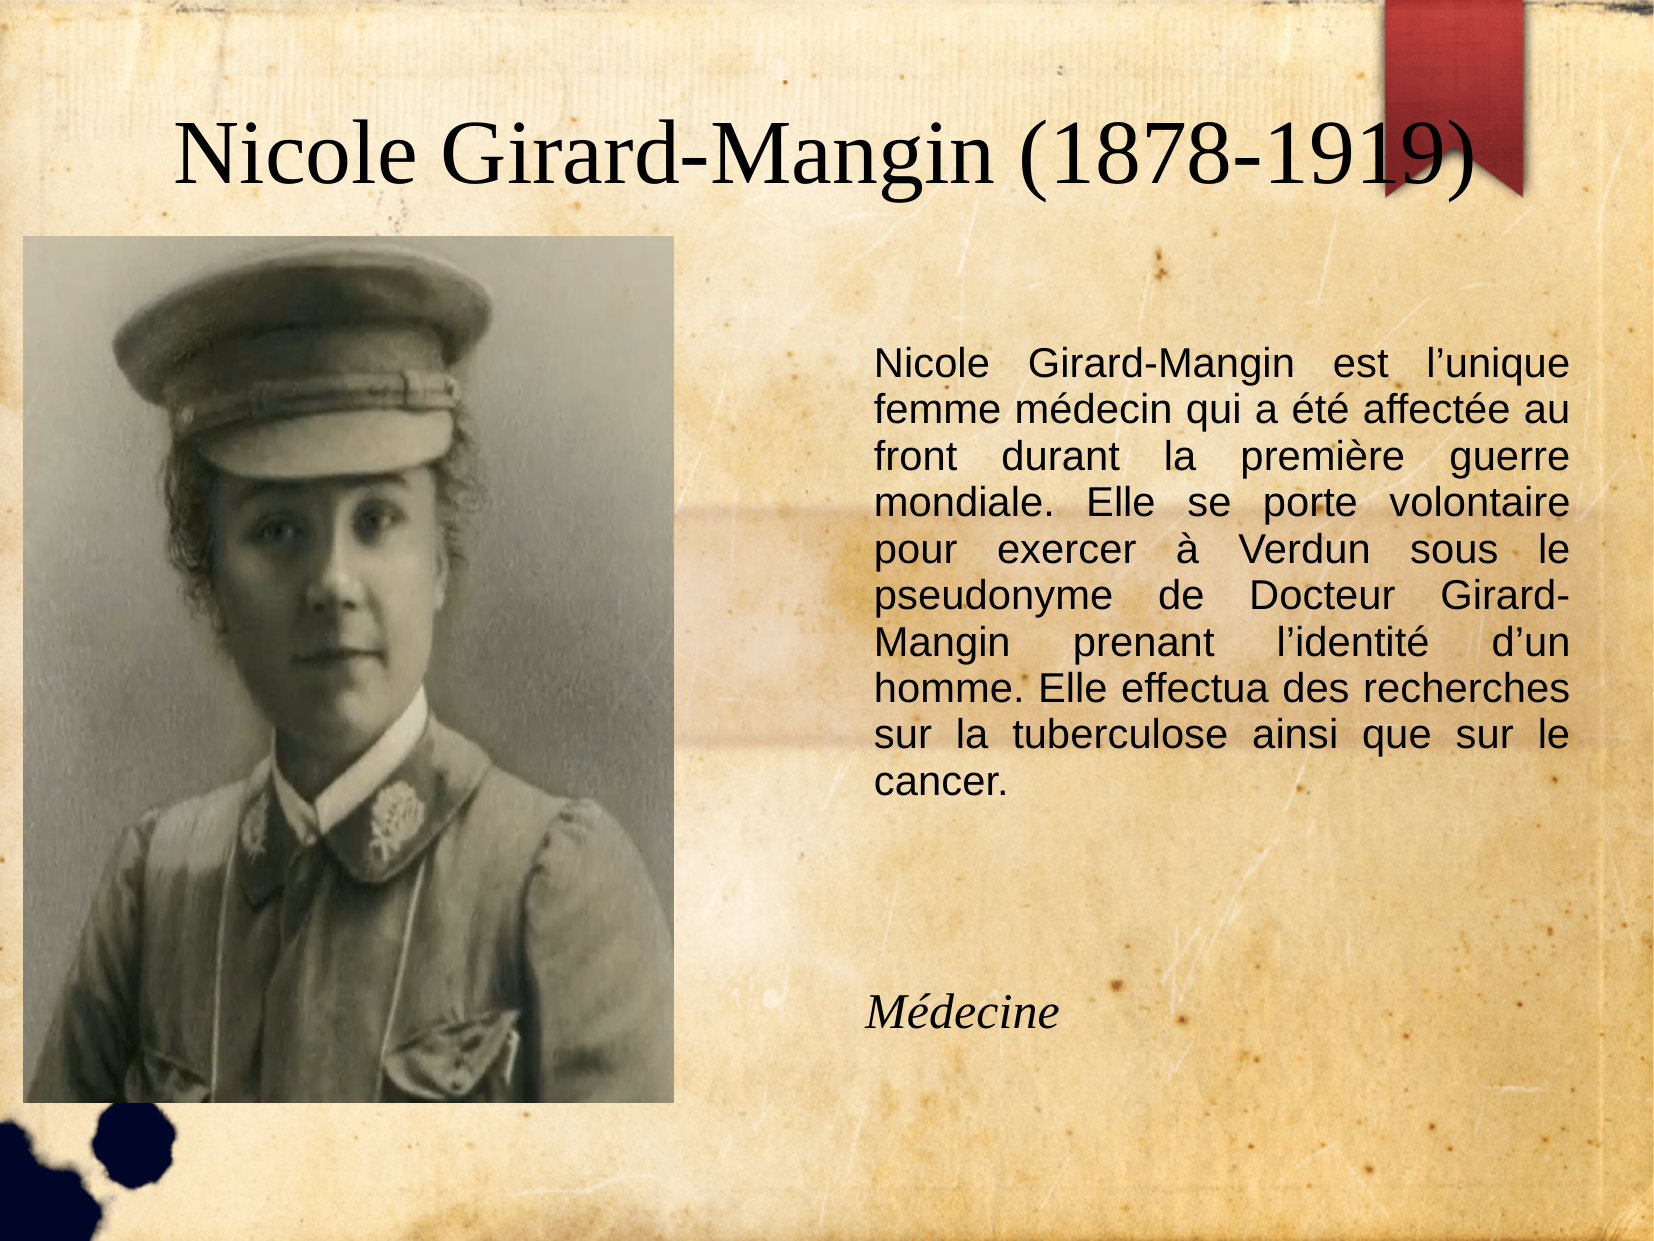

# Nicole Girard-Mangin (1878-1919)
Nicole Girard-Mangin est l’unique femme médecin qui a été affectée au front durant la première guerre mondiale. Elle se porte volontaire pour exercer à Verdun sous le pseudonyme de Docteur Girard-Mangin prenant l’identité d’un homme. Elle effectua des recherches sur la tuberculose ainsi que sur le cancer.
Médecine